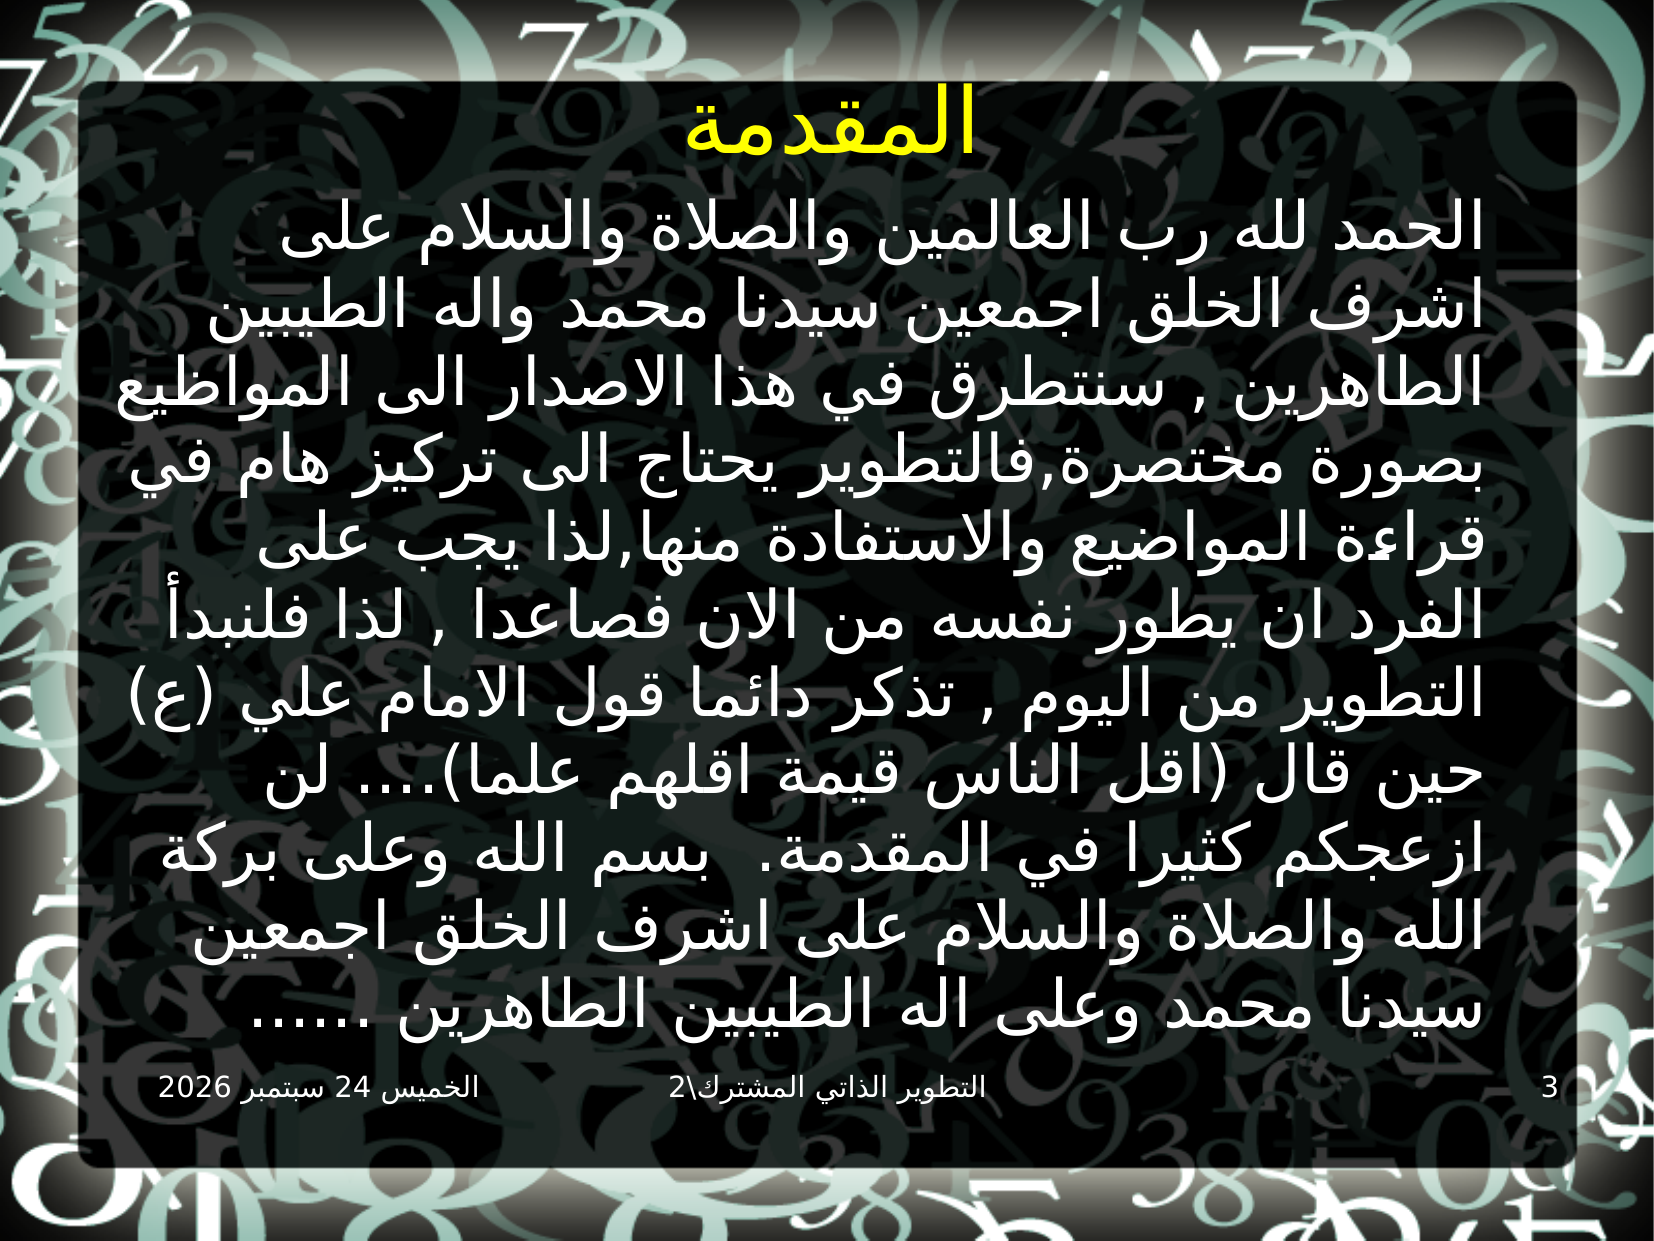

# المقدمة
الحمد لله رب العالمين والصلاة والسلام على اشرف الخلق اجمعين سيدنا محمد واله الطيبين الطاهرين , سنتطرق في هذا الاصدار الى المواظيع بصورة مختصرة,فالتطوير يحتاج الى تركيز هام في قراءة المواضيع والاستفادة منها,لذا يجب على الفرد ان يطور نفسه من الان فصاعدا , لذا فلنبدأ التطوير من اليوم , تذكر دائما قول الامام علي (ع) حين قال (اقل الناس قيمة اقلهم علما).... لن ازعجكم كثيرا في المقدمة. بسم الله وعلى بركة الله والصلاة والسلام على اشرف الخلق اجمعين سيدنا محمد وعلى اله الطيبين الطاهرين ......
التطوير الذاتي المشترك\2
3